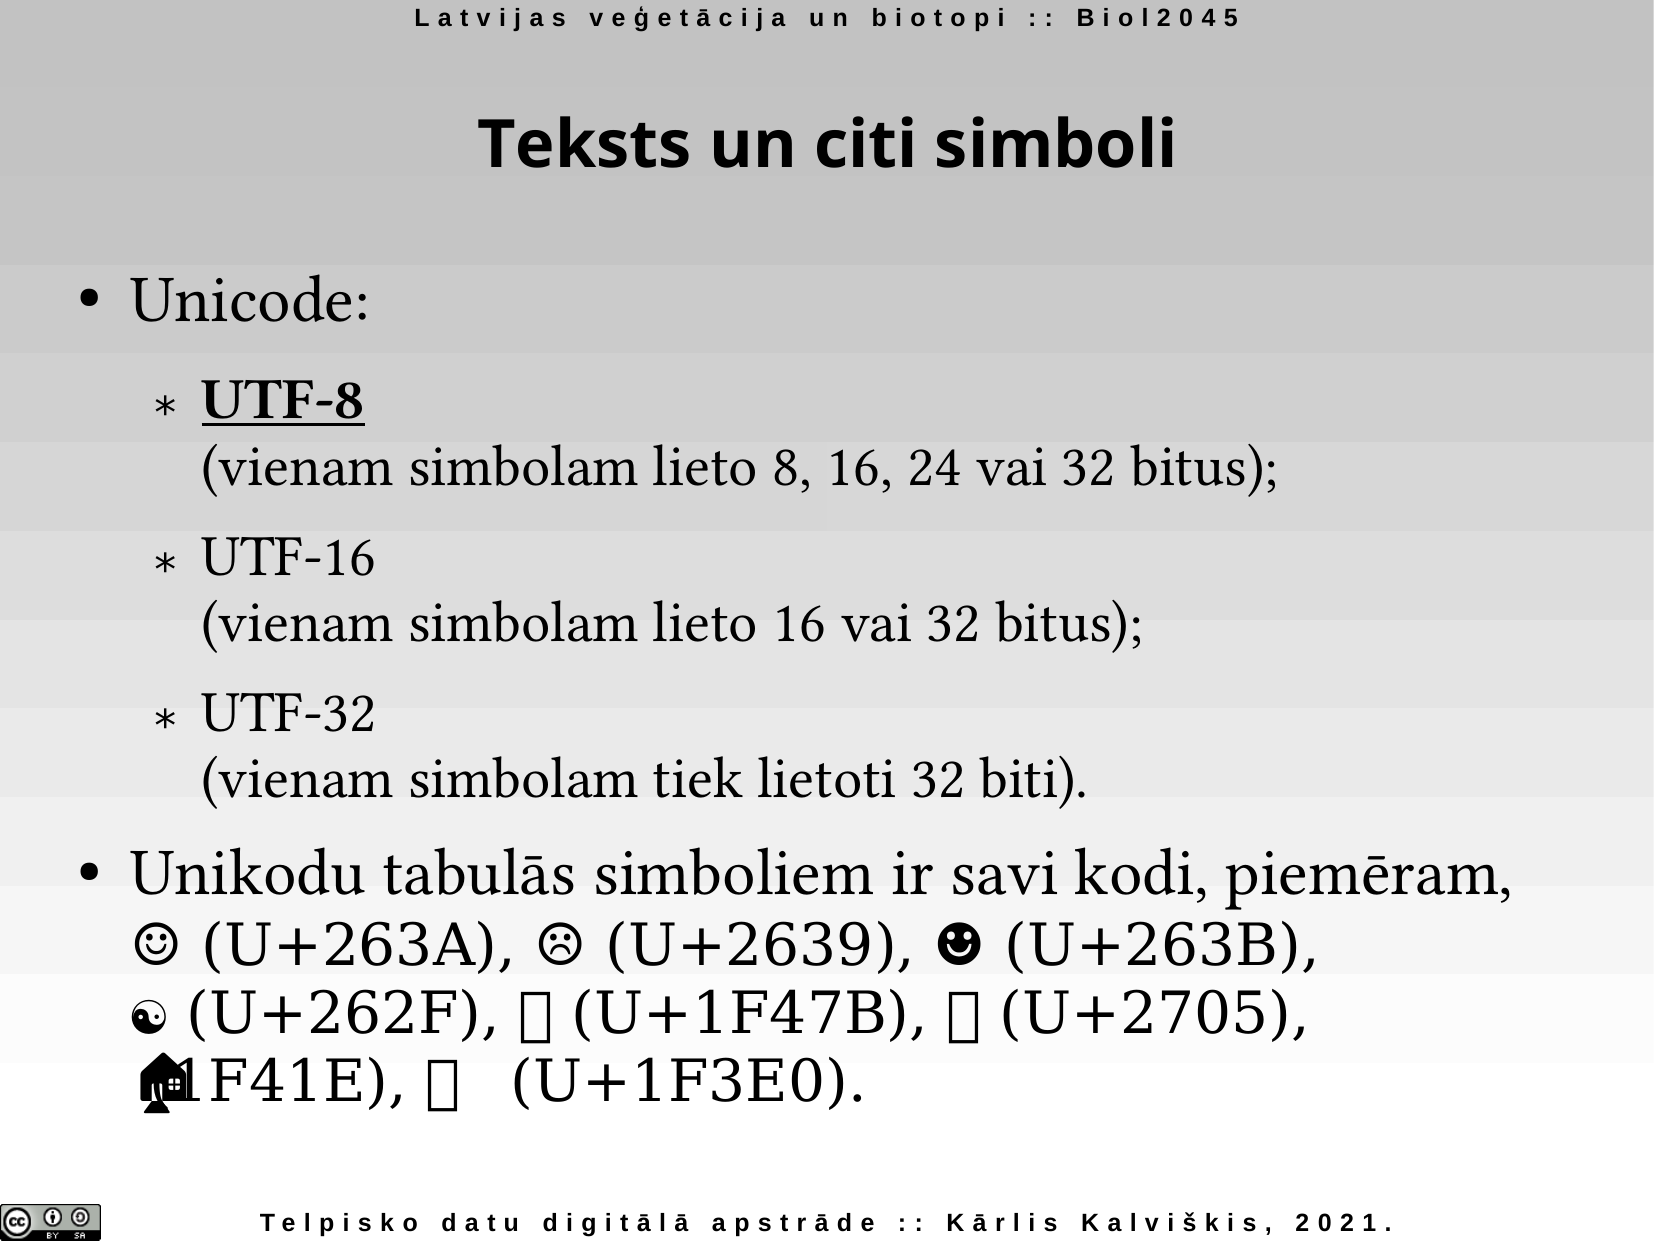

# Teksts un citi simboli
Unicode:
UTF-8
(vienam simbolam lieto 8, 16, 24 vai 32 bitus);
UTF-16
(vienam simbolam lieto 16 vai 32 bitus);
UTF-32
(vienam simbolam tiek lietoti 32 biti).
Unikodu tabulās simboliem ir savi kodi, piemēram,
☺ (U+263A), ☹ (U+2639), ☻ (U+263B), ☯ (U+262F), 👻 (U+1F47B), ✅ (U+2705), 🐞 (1F41E), 🏠 (U+1F3E0).